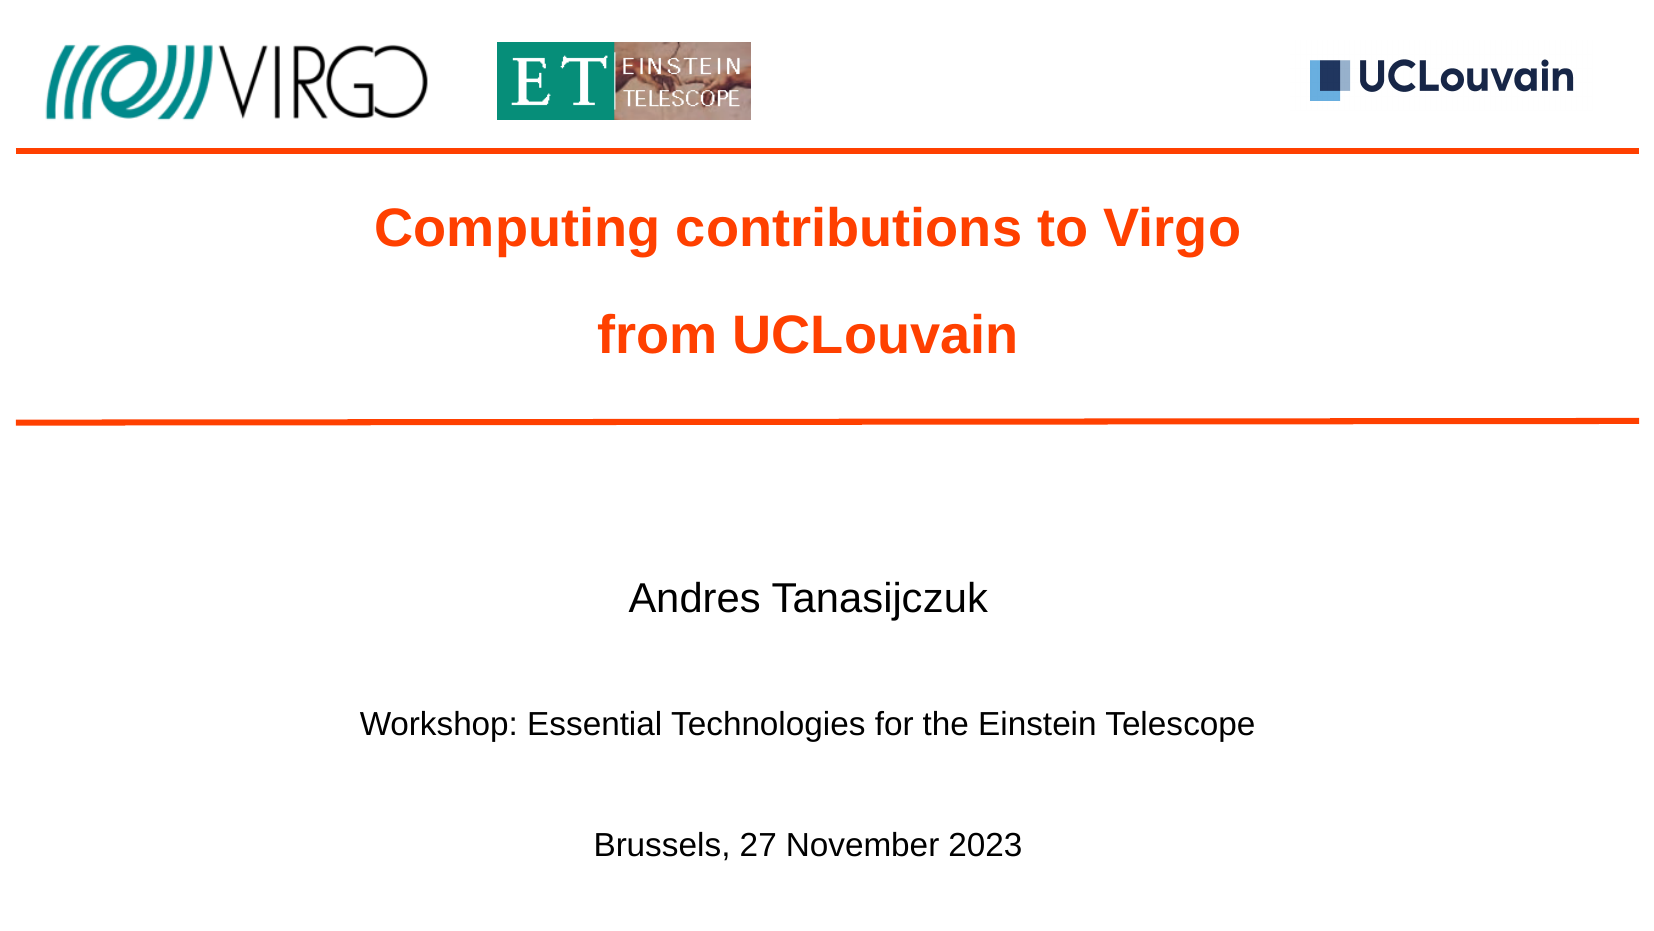

Computing contributions to Virgo
from UCLouvain
Andres Tanasijczuk
Workshop: Essential Technologies for the Einstein Telescope
Brussels, 27 November 2023